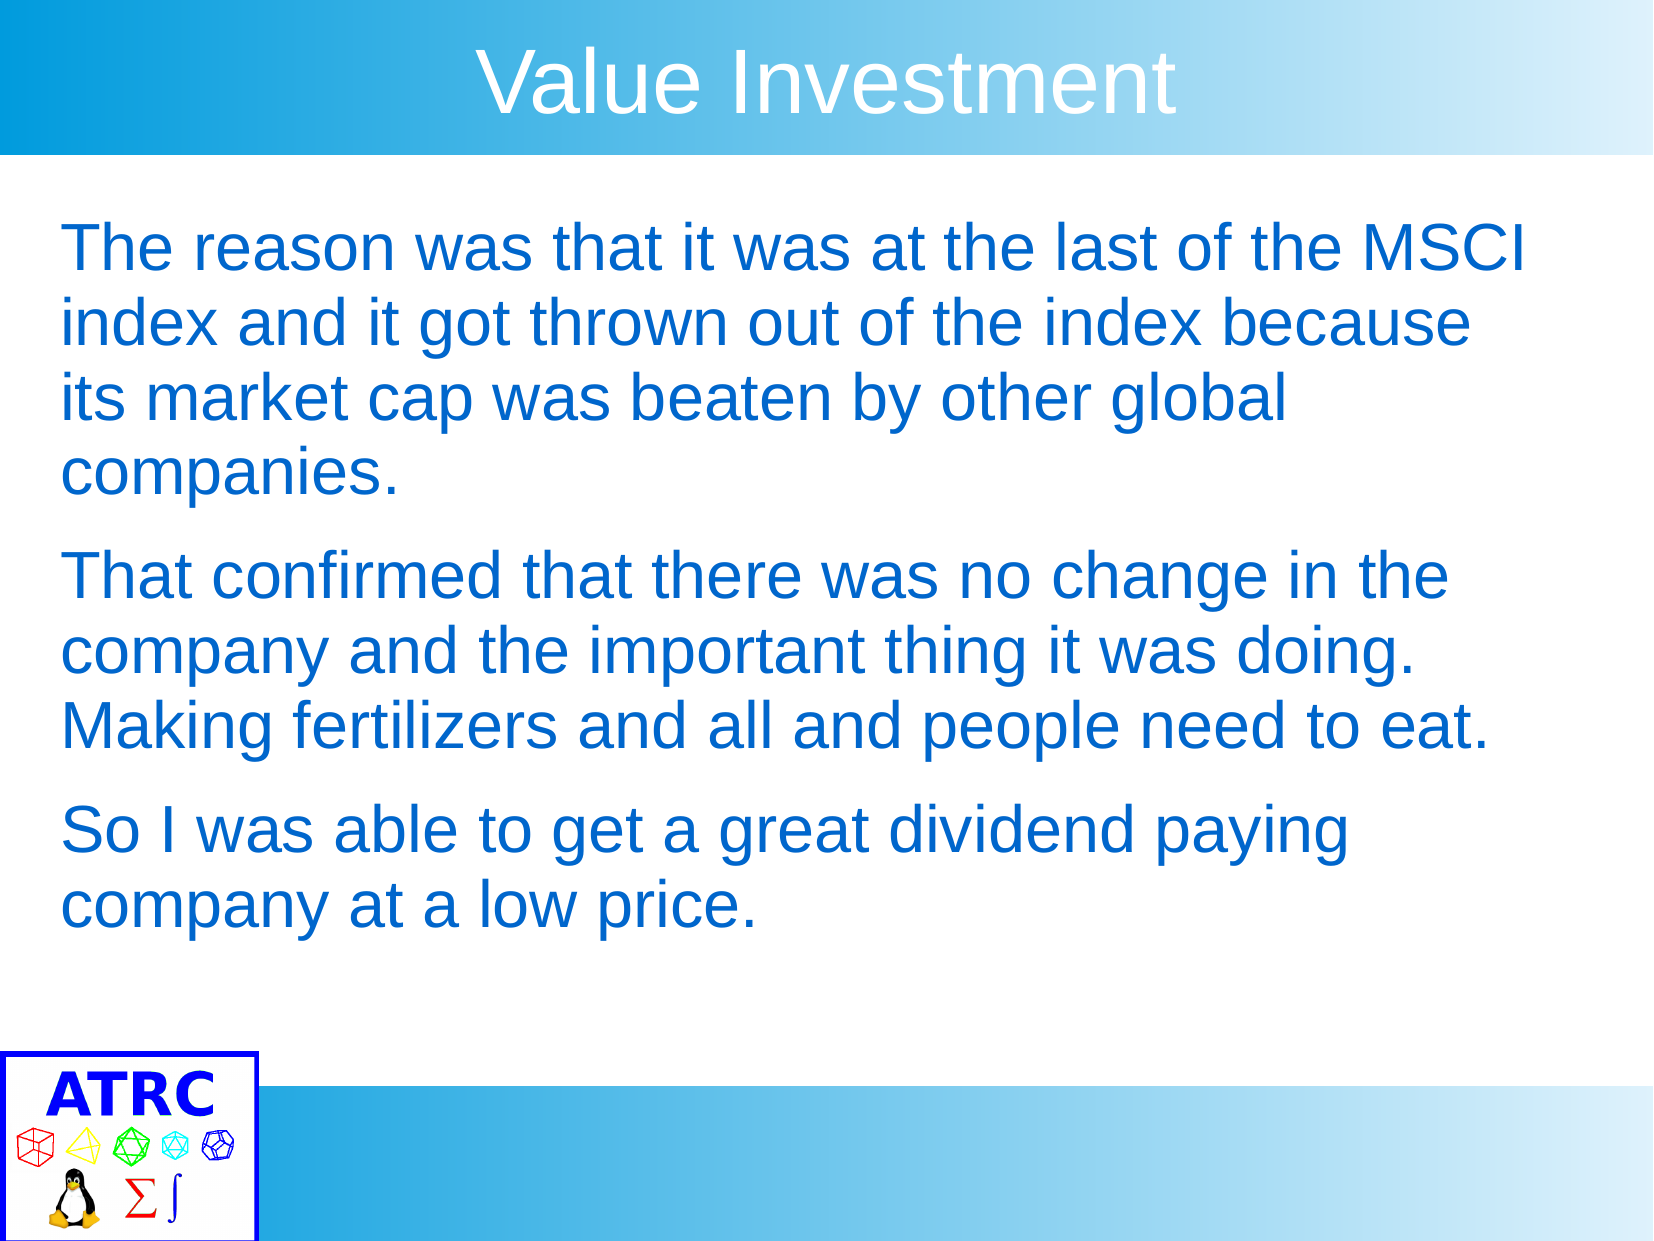

# Value Investment
The reason was that it was at the last of the MSCI index and it got thrown out of the index because its market cap was beaten by other global companies.
That confirmed that there was no change in the company and the important thing it was doing. Making fertilizers and all and people need to eat.
So I was able to get a great dividend paying company at a low price.